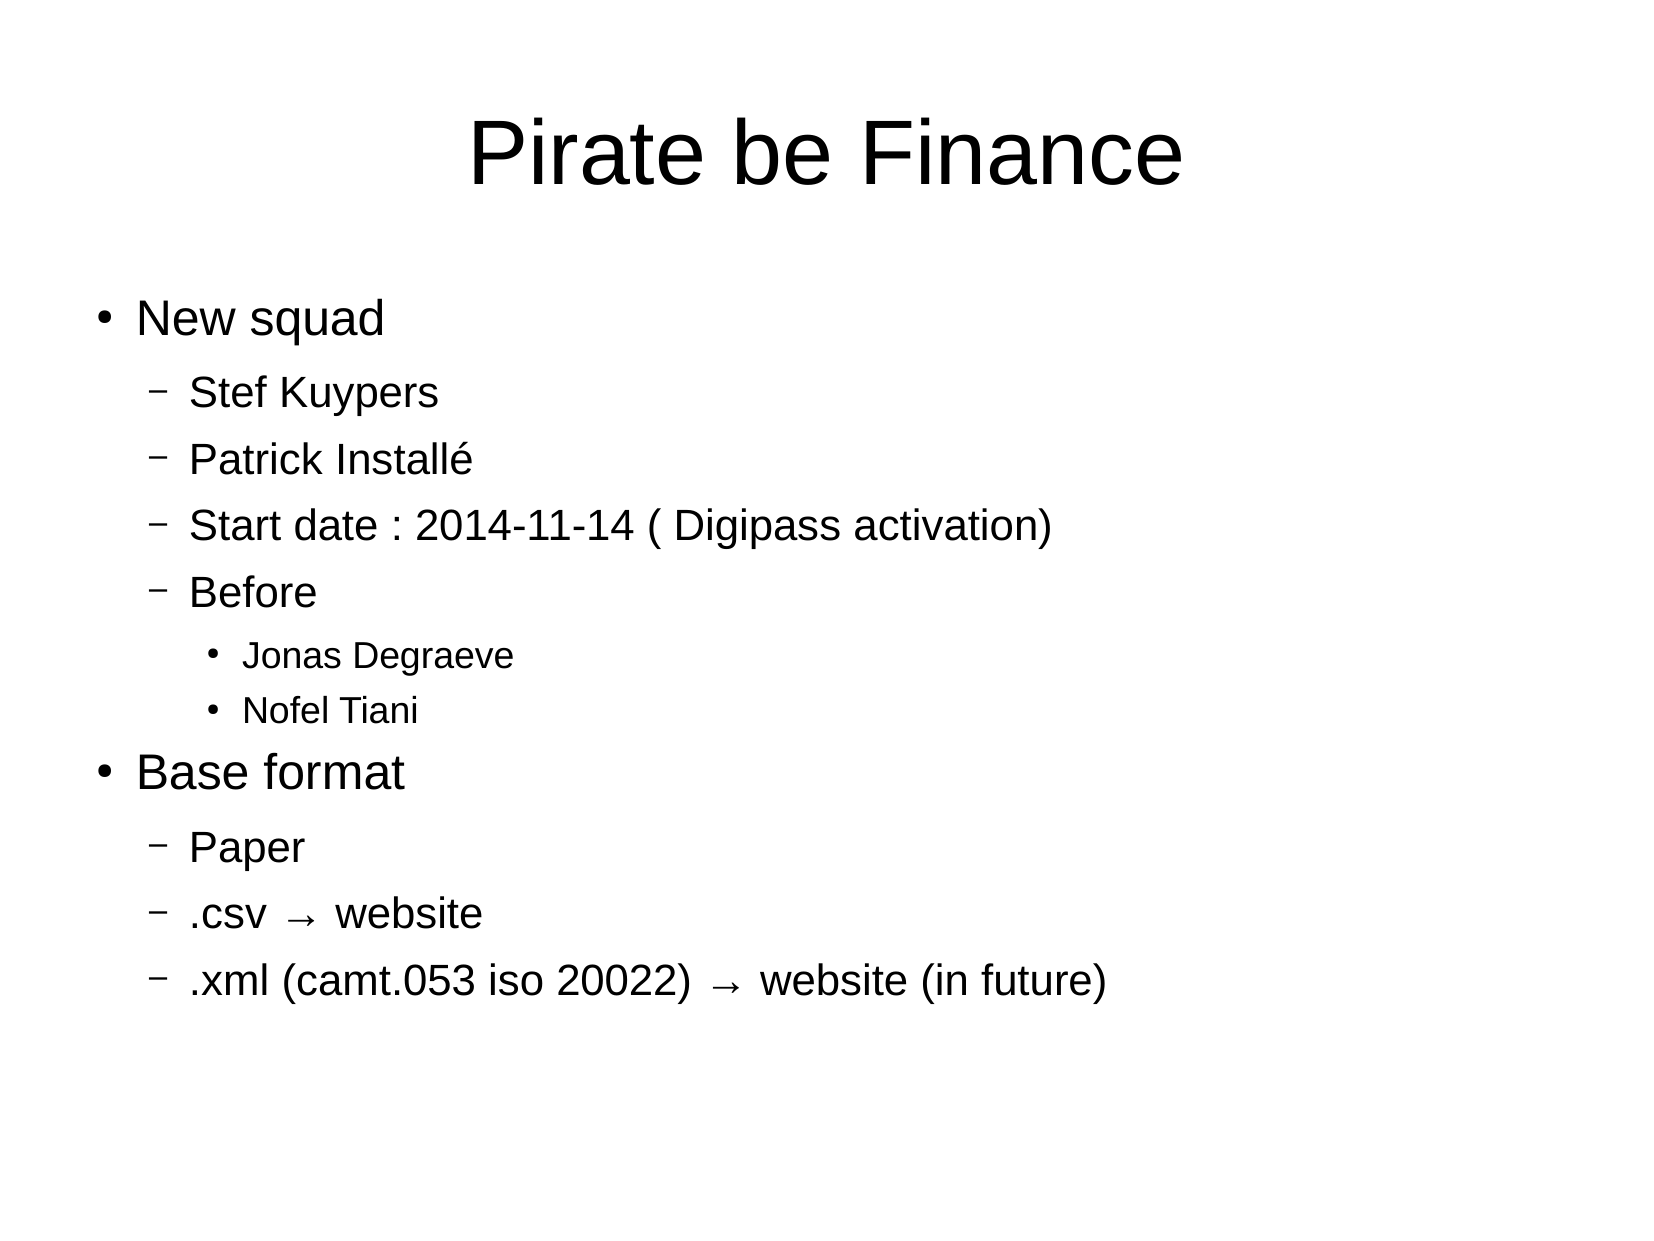

# Pirate be Finance
New squad
Stef Kuypers
Patrick Installé
Start date : 2014-11-14 ( Digipass activation)
Before
Jonas Degraeve
Nofel Tiani
Base format
Paper
.csv → website
.xml (camt.053 iso 20022) → website (in future)